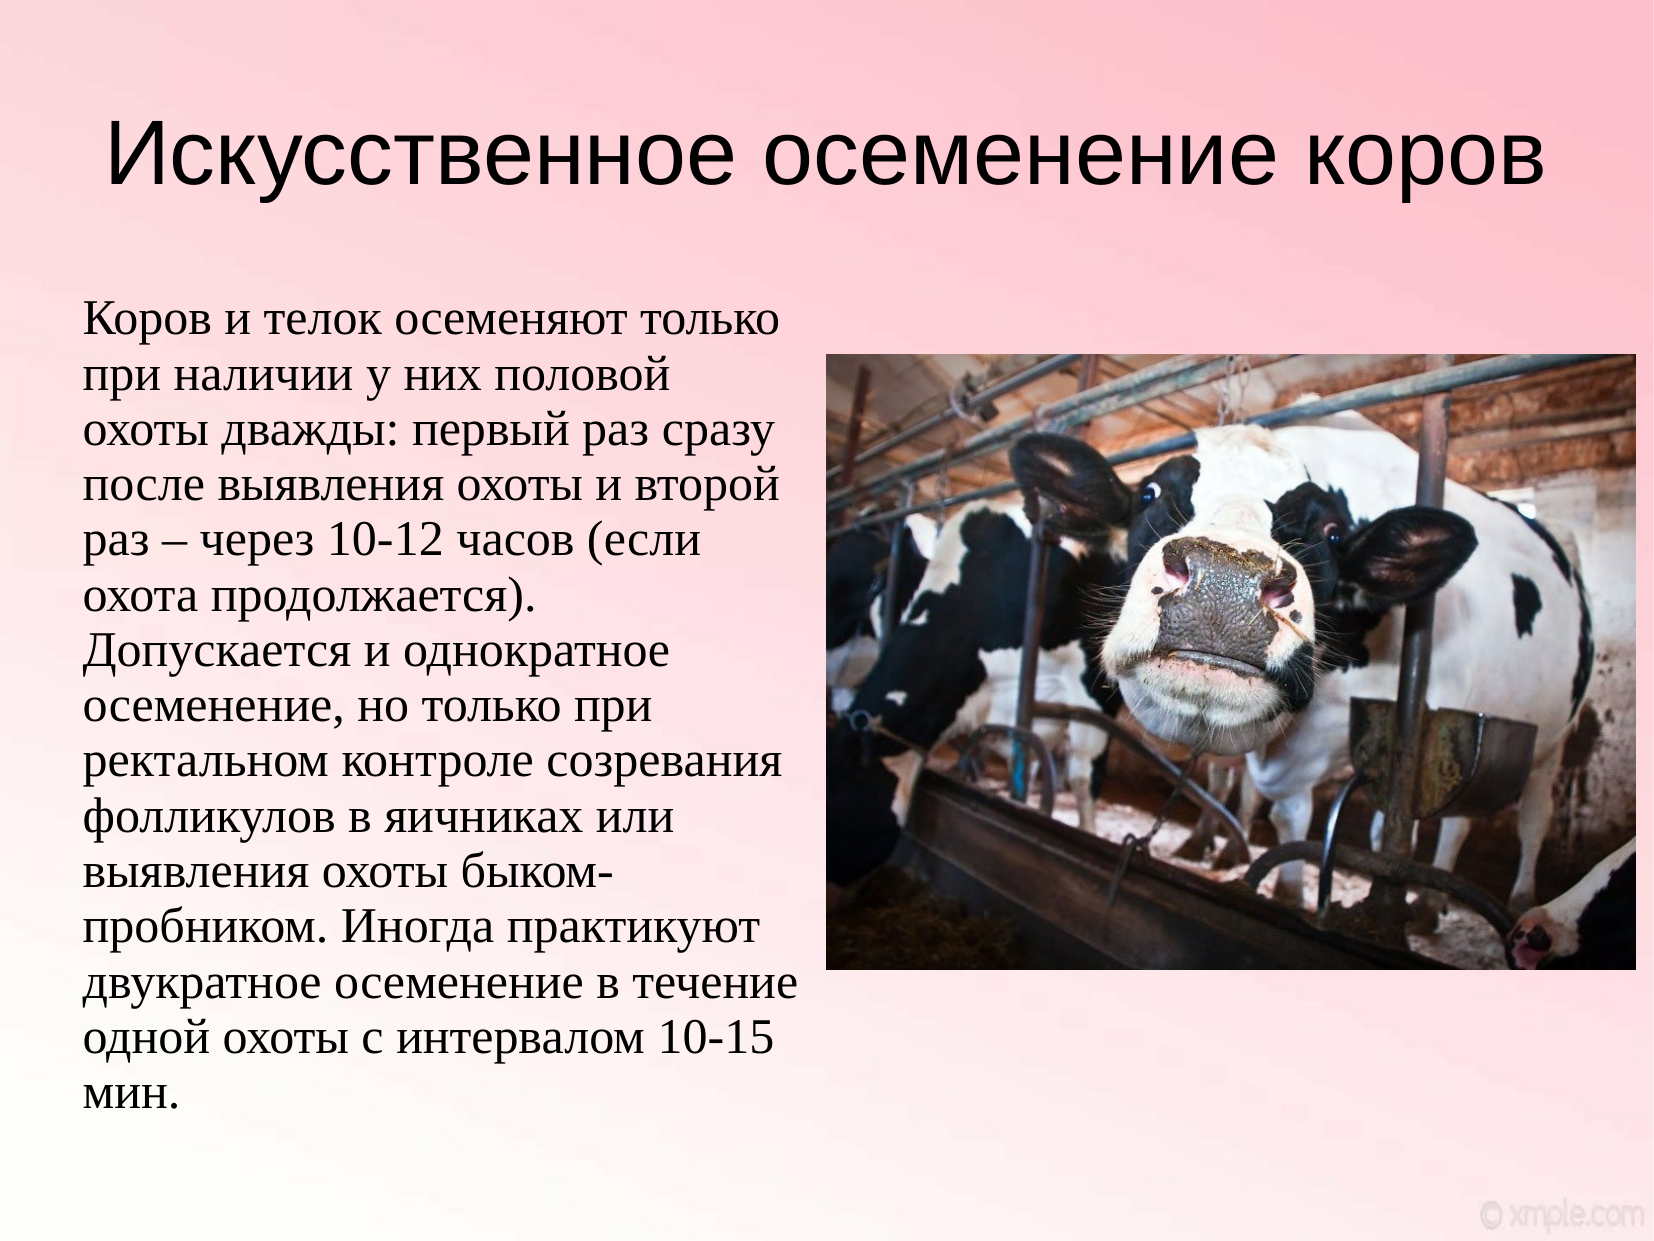

# Искусственное осеменение коров
Коров и телок осеменяют только при наличии у них половой охоты дважды: первый раз сразу после выявления охоты и второй раз – через 10-12 часов (если охота продолжается). Допускается и однократное осеменение, но только при ректальном контроле созревания фолликулов в яичниках или выявления охоты быком-пробником. Иногда практикуют двукратное осеменение в течение одной охоты с интервалом 10-15 мин.